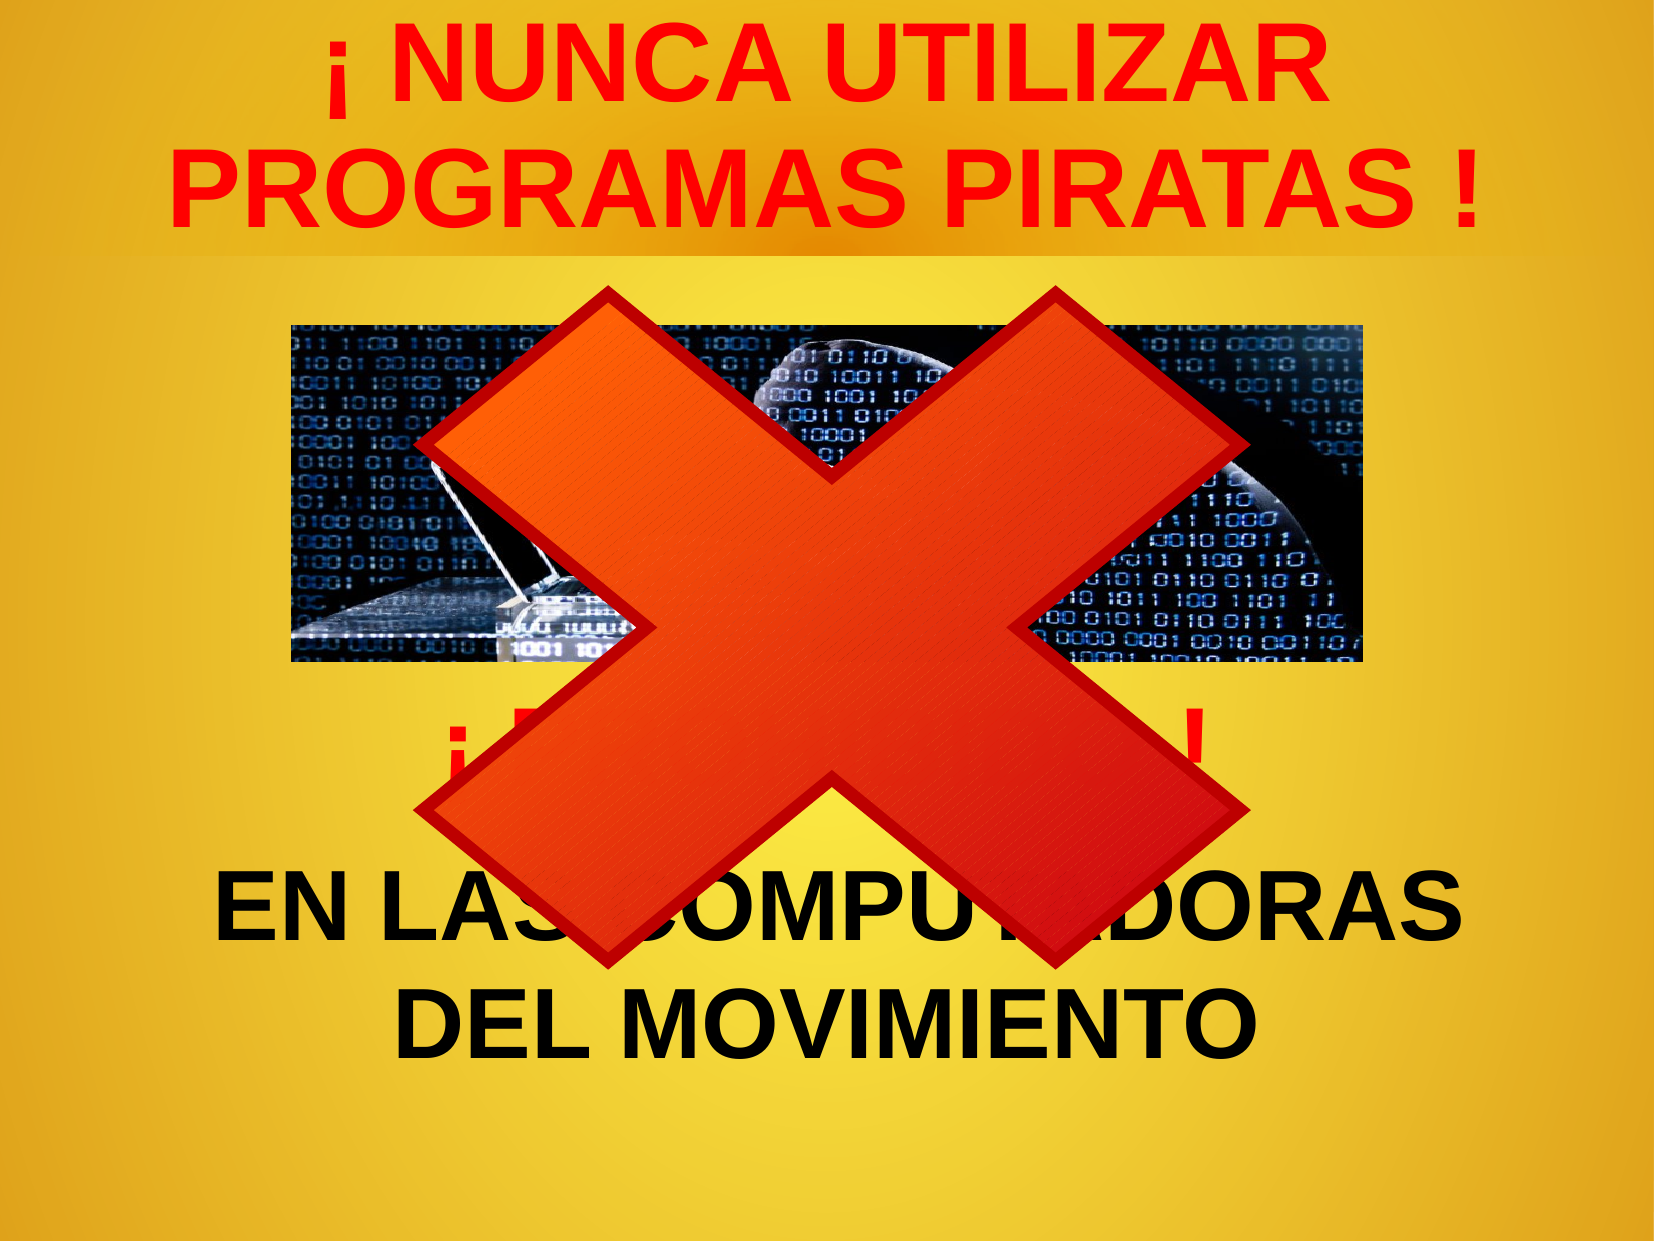

¡ NUNCA UTILIZAR PROGRAMAS PIRATAS !
¡ PROHIBIDO !
 EN LAS COMPUTADORAS
DEL MOVIMIENTO